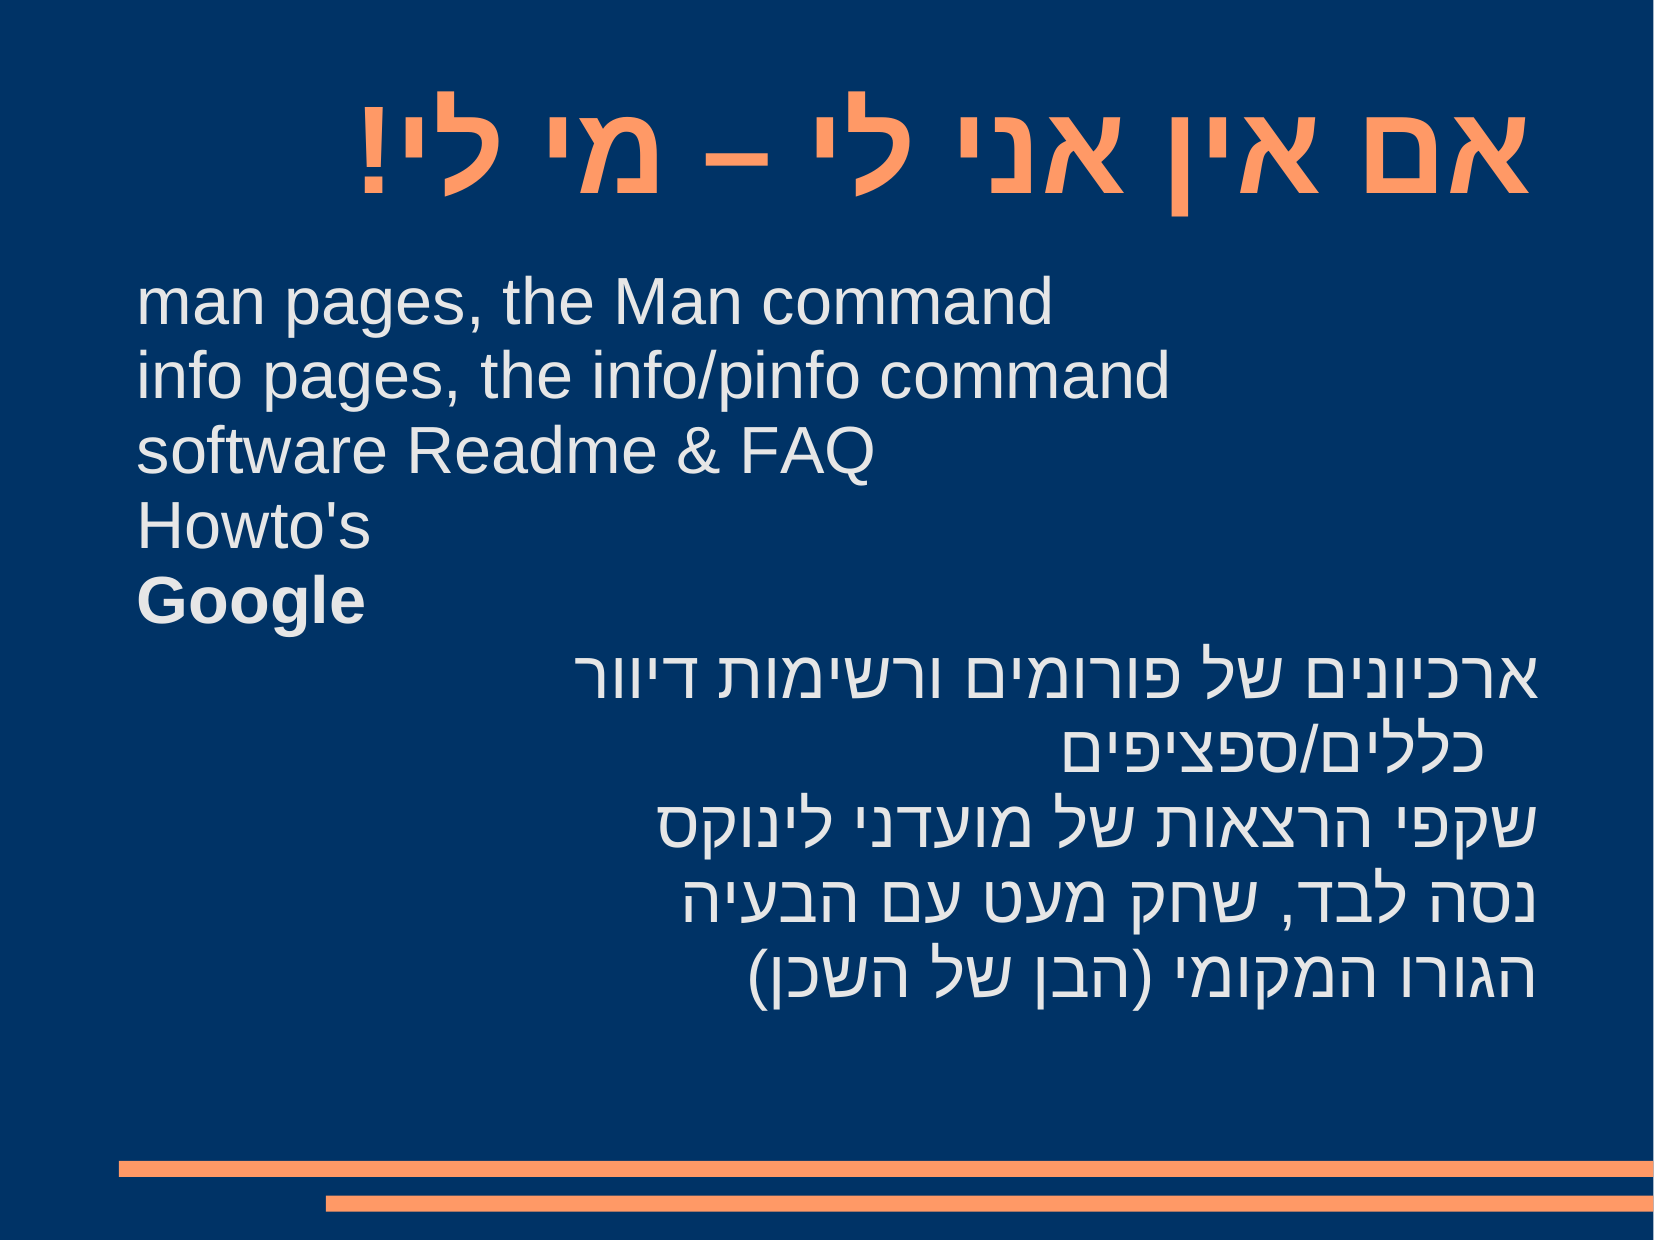

# אם אין אני לי – מי לי!
man pages, the Man command
info pages, the info/pinfo command
software Readme & FAQ
Howto's
Google
ארכיונים של פורומים ורשימות דיוור כללים/ספציפים
שקפי הרצאות של מועדני לינוקס
נסה לבד, שחק מעט עם הבעיה
הגורו המקומי (הבן של השכן)